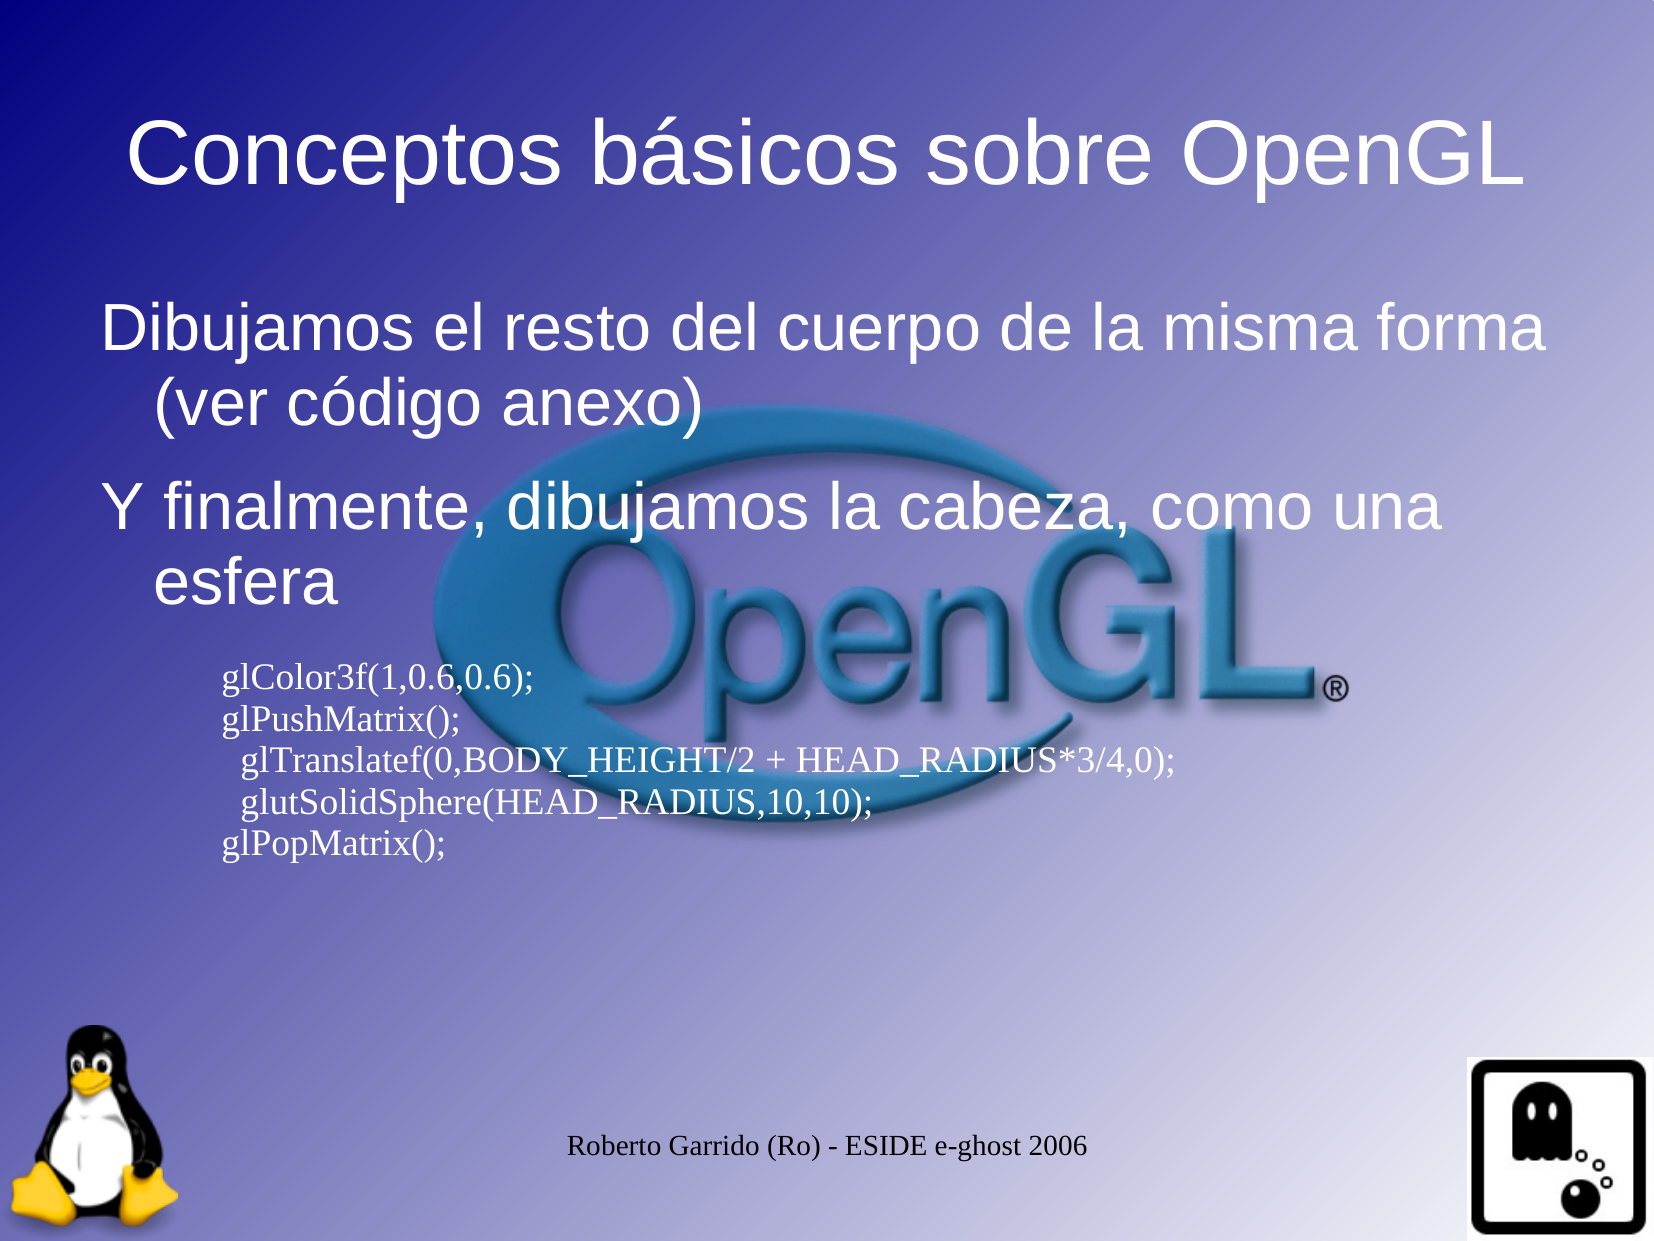

# Conceptos básicos sobre OpenGL
Dibujamos el resto del cuerpo de la misma forma (ver código anexo)
Y finalmente, dibujamos la cabeza, como una esfera
glColor3f(1,0.6,0.6);
glPushMatrix();
 glTranslatef(0,BODY_HEIGHT/2 + HEAD_RADIUS*3/4,0);
 glutSolidSphere(HEAD_RADIUS,10,10);
glPopMatrix();
Roberto Garrido (Ro) - ESIDE e-ghost 2006